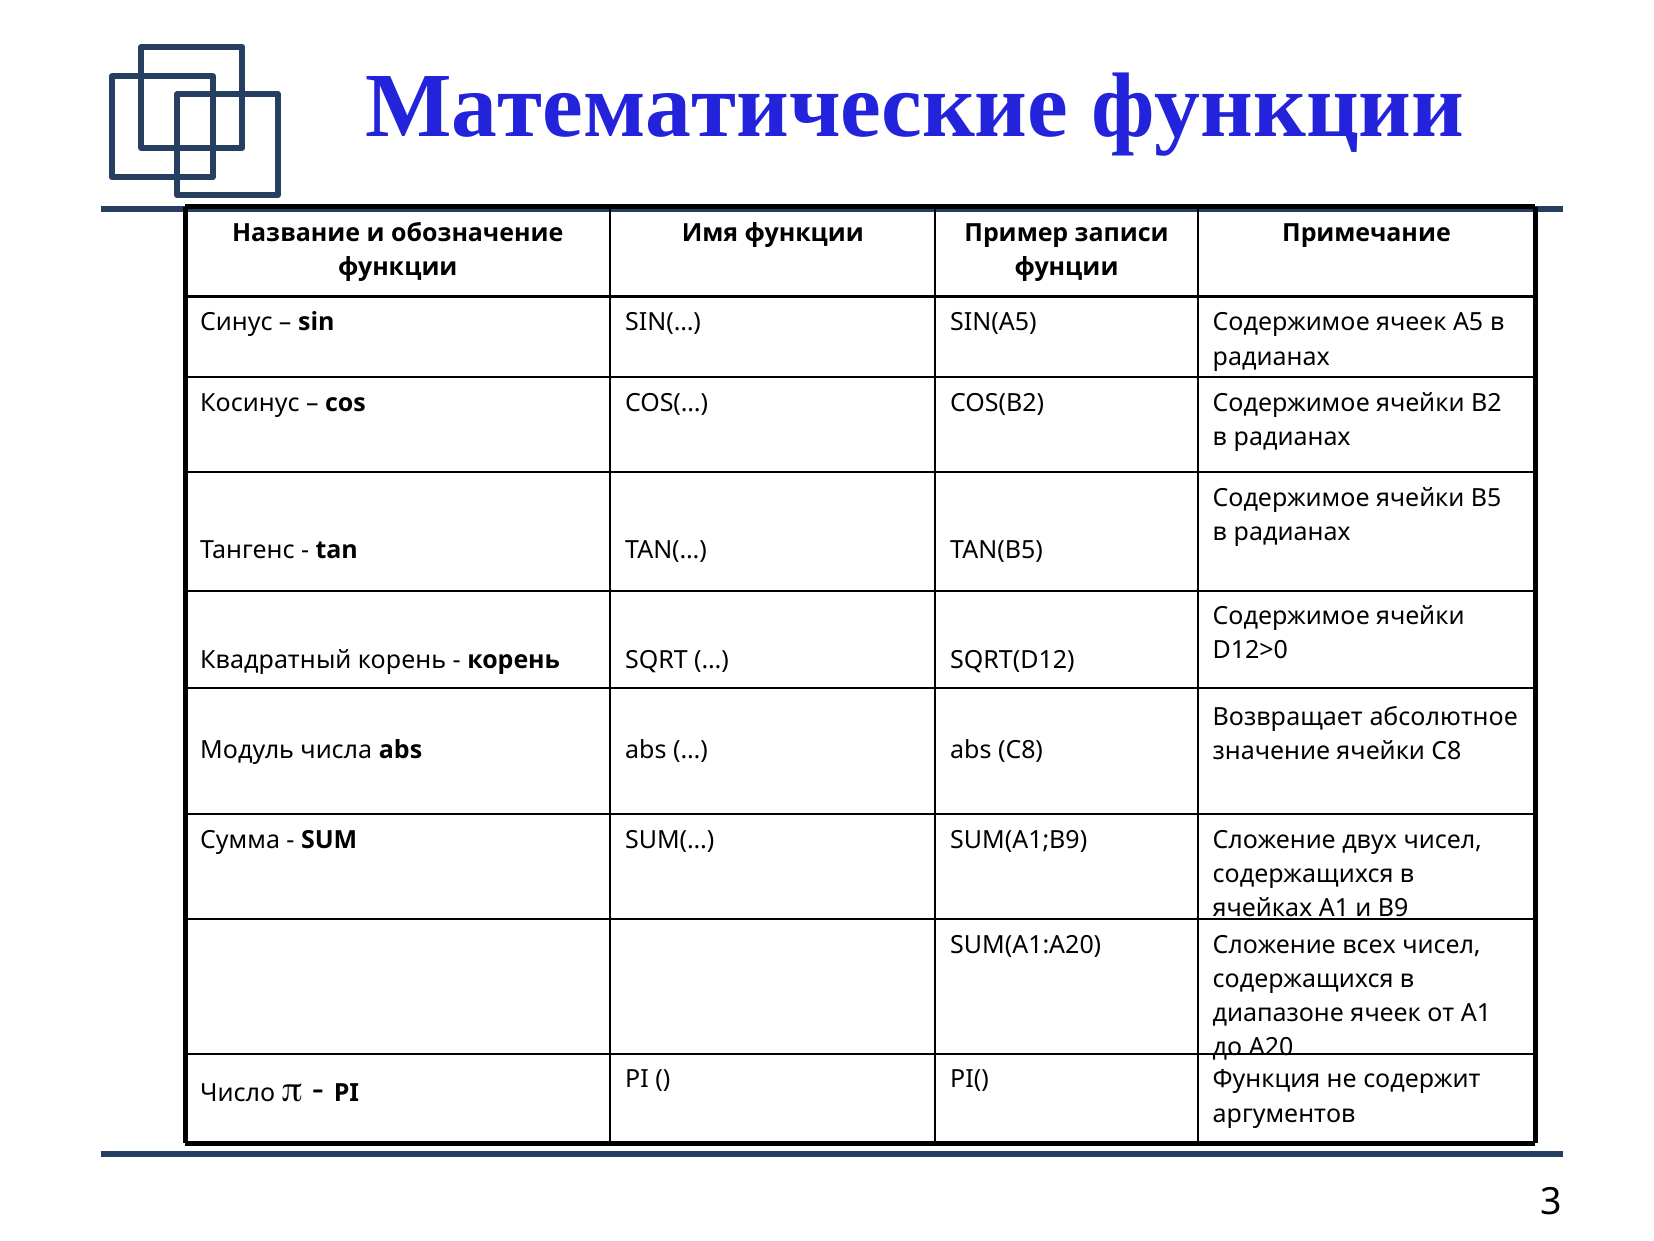

Математические функции
Название и обозначение функции
Содержимое ячеек А5 в радианах
Содержимое ячейки В2 в радианах
Имя функции
Пример записи фунции
Примечание
Синус – sin
SIN(…)
SIN(А5)
Косинус – cos
COS(…)
COS(B2)
Cодержимое ячейки В5 в радианах
Тангенс - tan
TAN(…)
TAN(B5)
Содержимое ячейки D12>0
Квадратный корень - корень
SQRT (…)
SQRT(D12)
Возвращает абсолютное значение ячейки С8
Модуль числа abs
abs (…)
abs (С8)
Сумма - SUM
SUM(…)
SUM(А1;В9)
Сложение двух чисел, содержащихся в ячейках А1 и В9
SUM(А1:А20)
Сложение всех чисел, содержащихся в диапазоне ячеек от А1 до А20
Число  - PI
PI ()
PI()
Функция не содержит аргументов